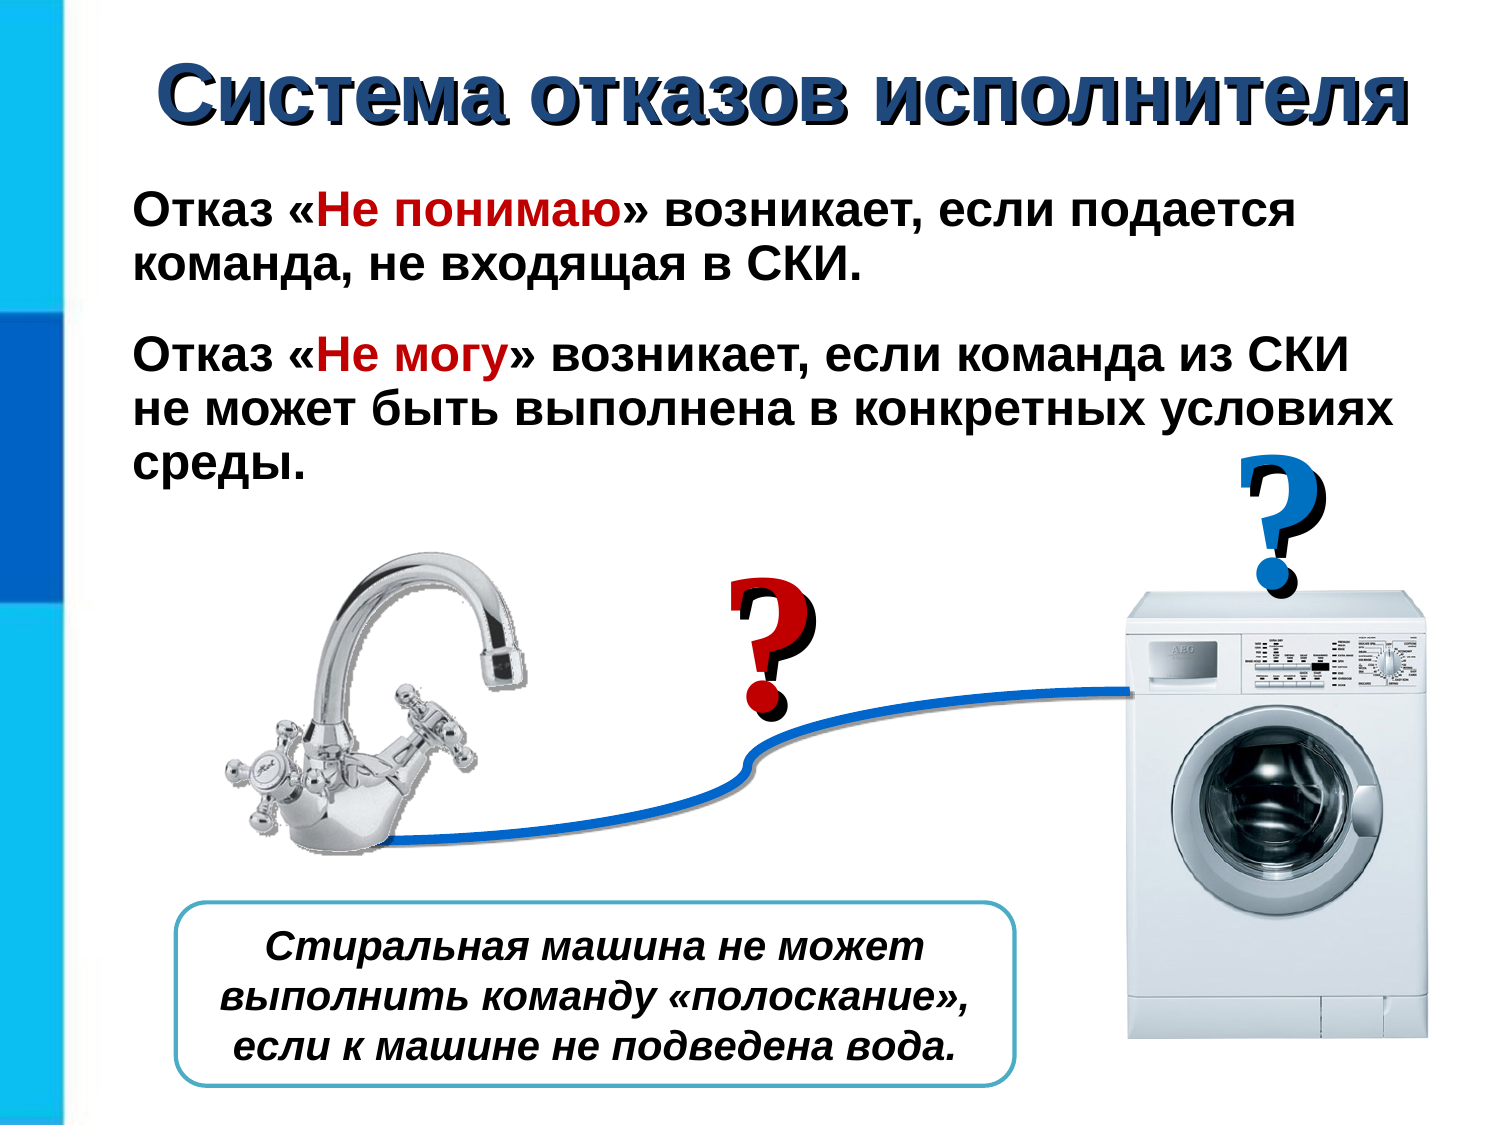

# Система отказов исполнителя
Отказ «Не понимаю» возникает, если подается команда, не входящая в СКИ.
Отказ «Не могу» возникает, если команда из СКИ
не может быть выполнена в конкретных условиях среды.
?
?
Стиральная машина не может выполнить команду «полоскание», если к машине не подведена вода.